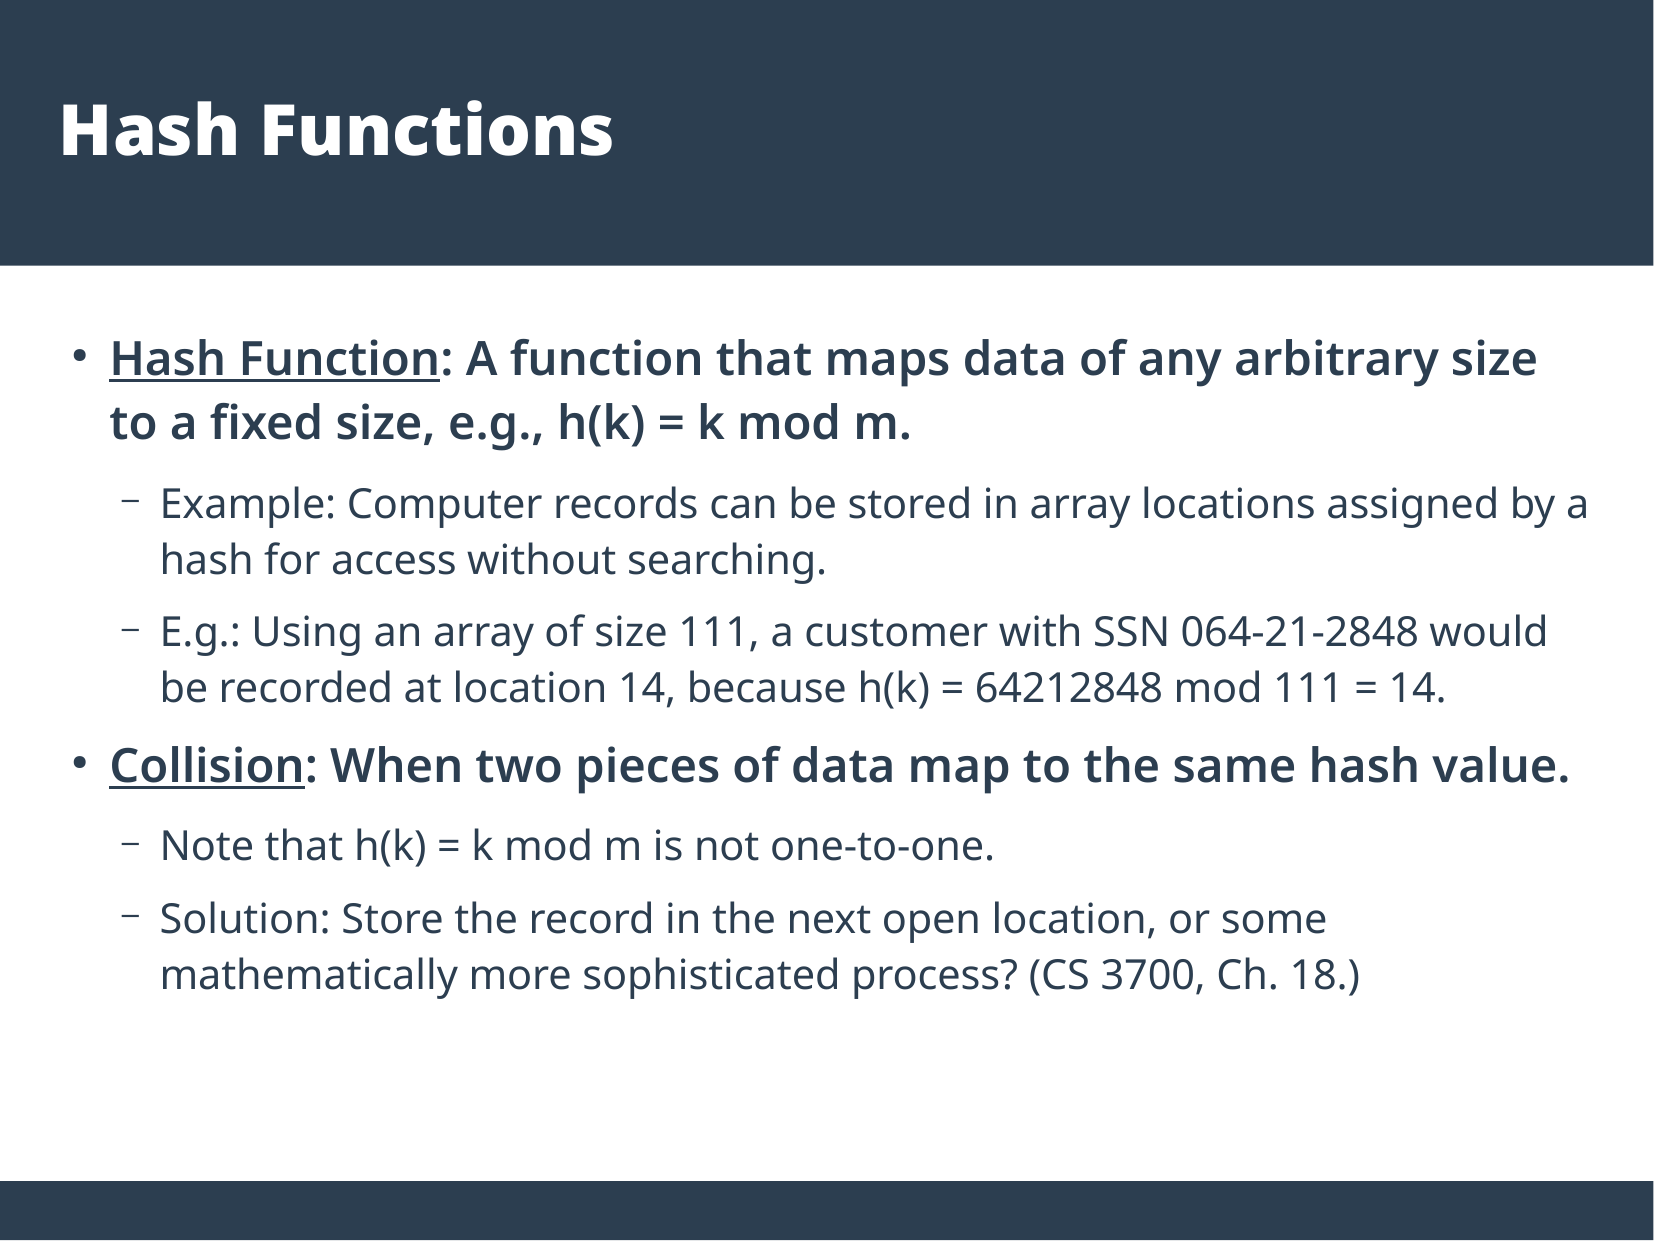

# Hash Functions
Hash Function: A function that maps data of any arbitrary size to a fixed size, e.g., h(k) = k mod m.
Example: Computer records can be stored in array locations assigned by a hash for access without searching.
E.g.: Using an array of size 111, a customer with SSN 064-21-2848 would be recorded at location 14, because h(k) = 64212848 mod 111 = 14.
Collision: When two pieces of data map to the same hash value.
Note that h(k) = k mod m is not one-to-one.
Solution: Store the record in the next open location, or some mathematically more sophisticated process? (CS 3700, Ch. 18.)